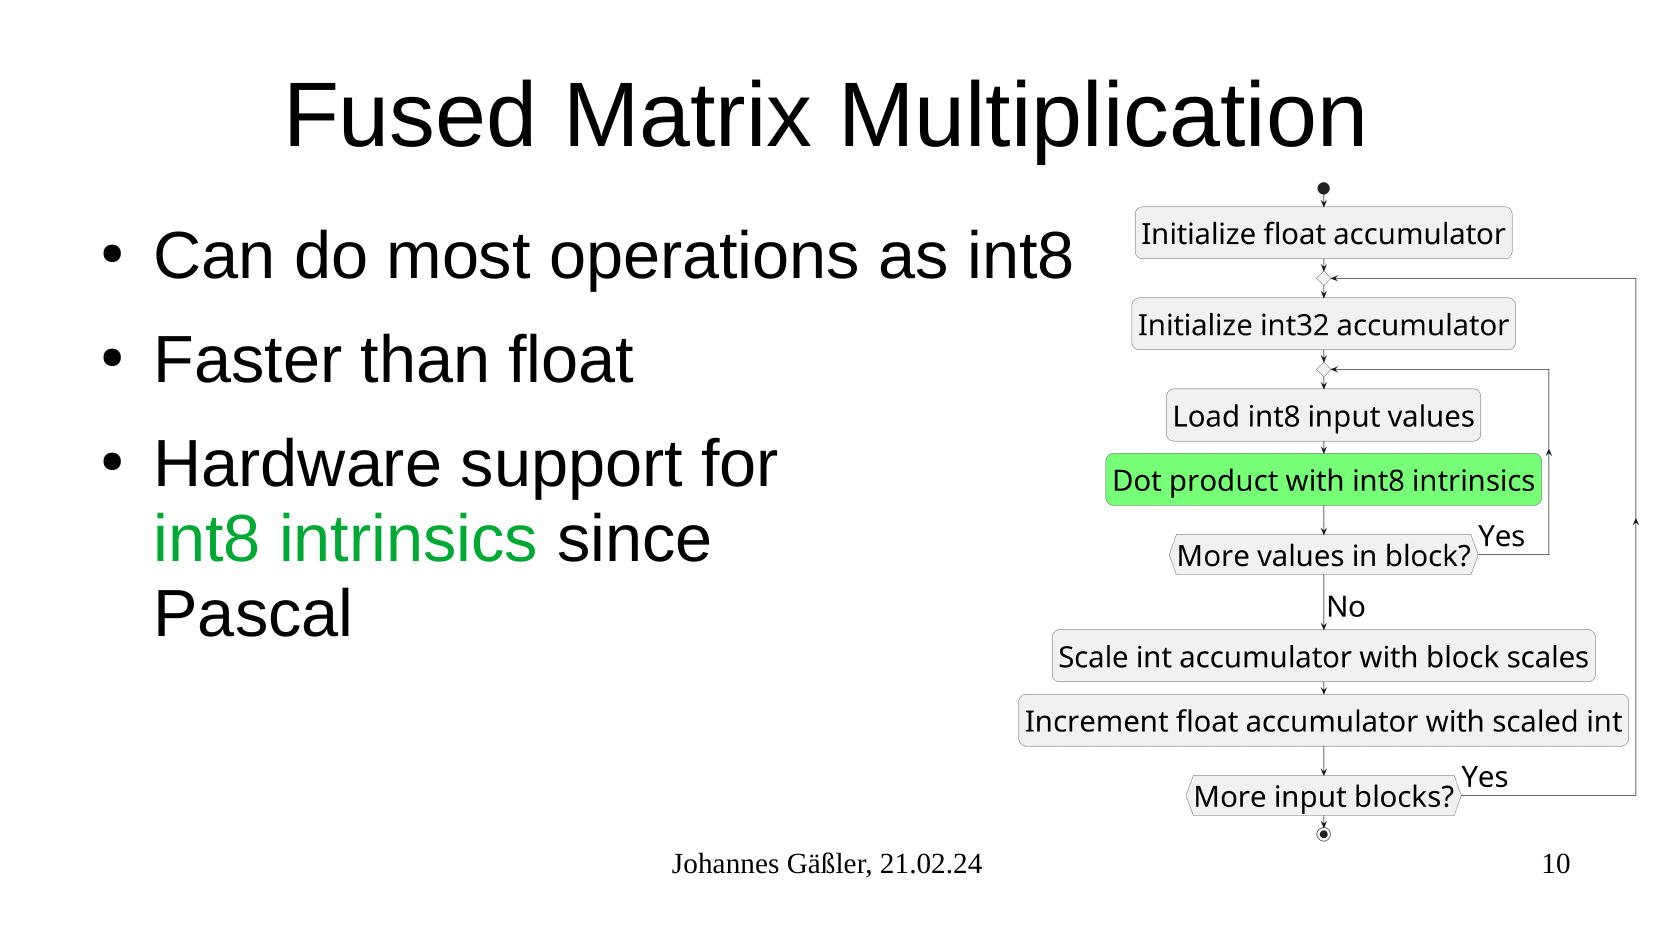

# Fused Matrix Multiplication
Can do most operations as int8
Faster than float
Hardware support for
int8 intrinsics since
Pascal
Johannes Gäßler, 21.02.24
10